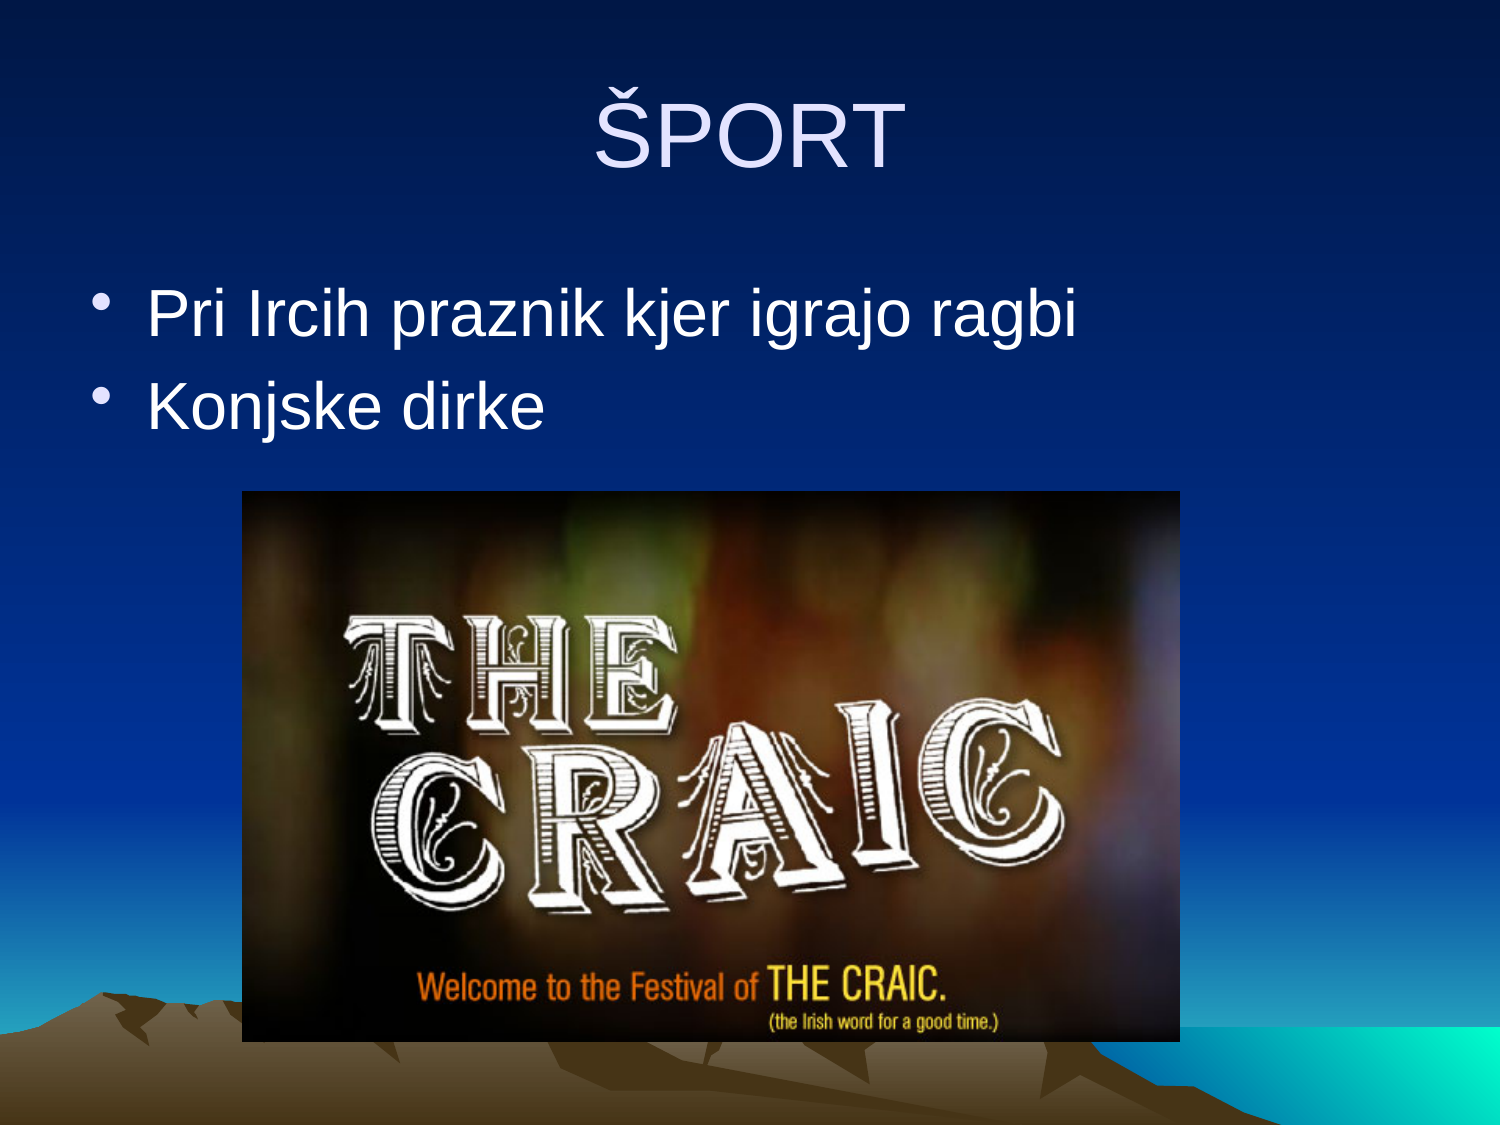

# ŠPORT
Pri Ircih praznik kjer igrajo ragbi
Konjske dirke